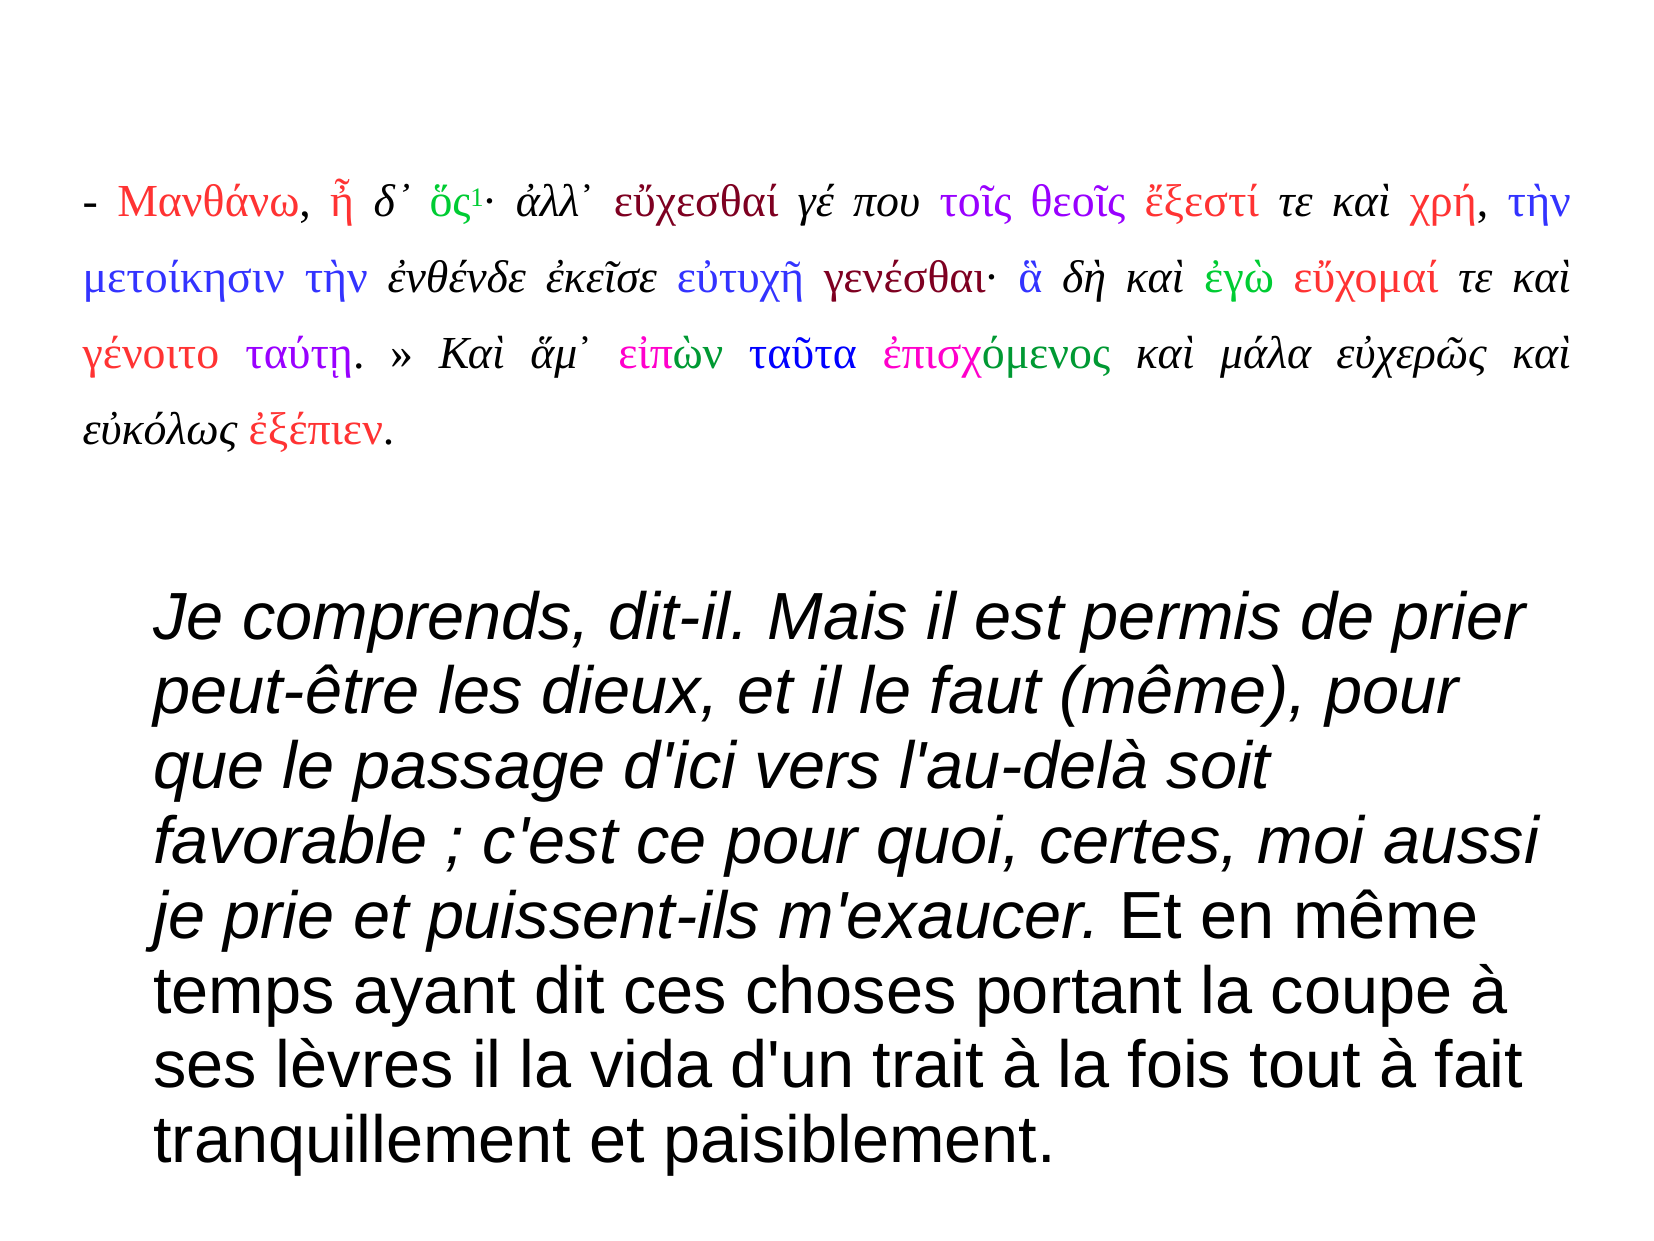

# - Μανθάνω, ἦ δ᾽ ὅς1· ἀλλ᾽ εὔχεσθαί γέ που τοῖς θεοῖς ἔξεστί τε καὶ χρή, τὴν μετοίκησιν τὴν ἐνθένδε ἐκεῖσε εὐτυχῆ γενέσθαι· ἃ δὴ καὶ ἐγὼ εὔχομαί τε καὶ γένοιτο ταύτῃ. » Καὶ ἅμ᾽ εἰπὼν ταῦτα ἐπισχόμενος καὶ μάλα εὐχερῶς καὶ εὐκόλως ἐξέπιεν.
Je comprends, dit-il. Mais il est permis de prier peut-être les dieux, et il le faut (même), pour que le passage d'ici vers l'au-delà soit favorable ; c'est ce pour quoi, certes, moi aussi je prie et puissent-ils m'exaucer. Et en même temps ayant dit ces choses portant la coupe à ses lèvres il la vida d'un trait à la fois tout à fait tranquillement et paisiblement.